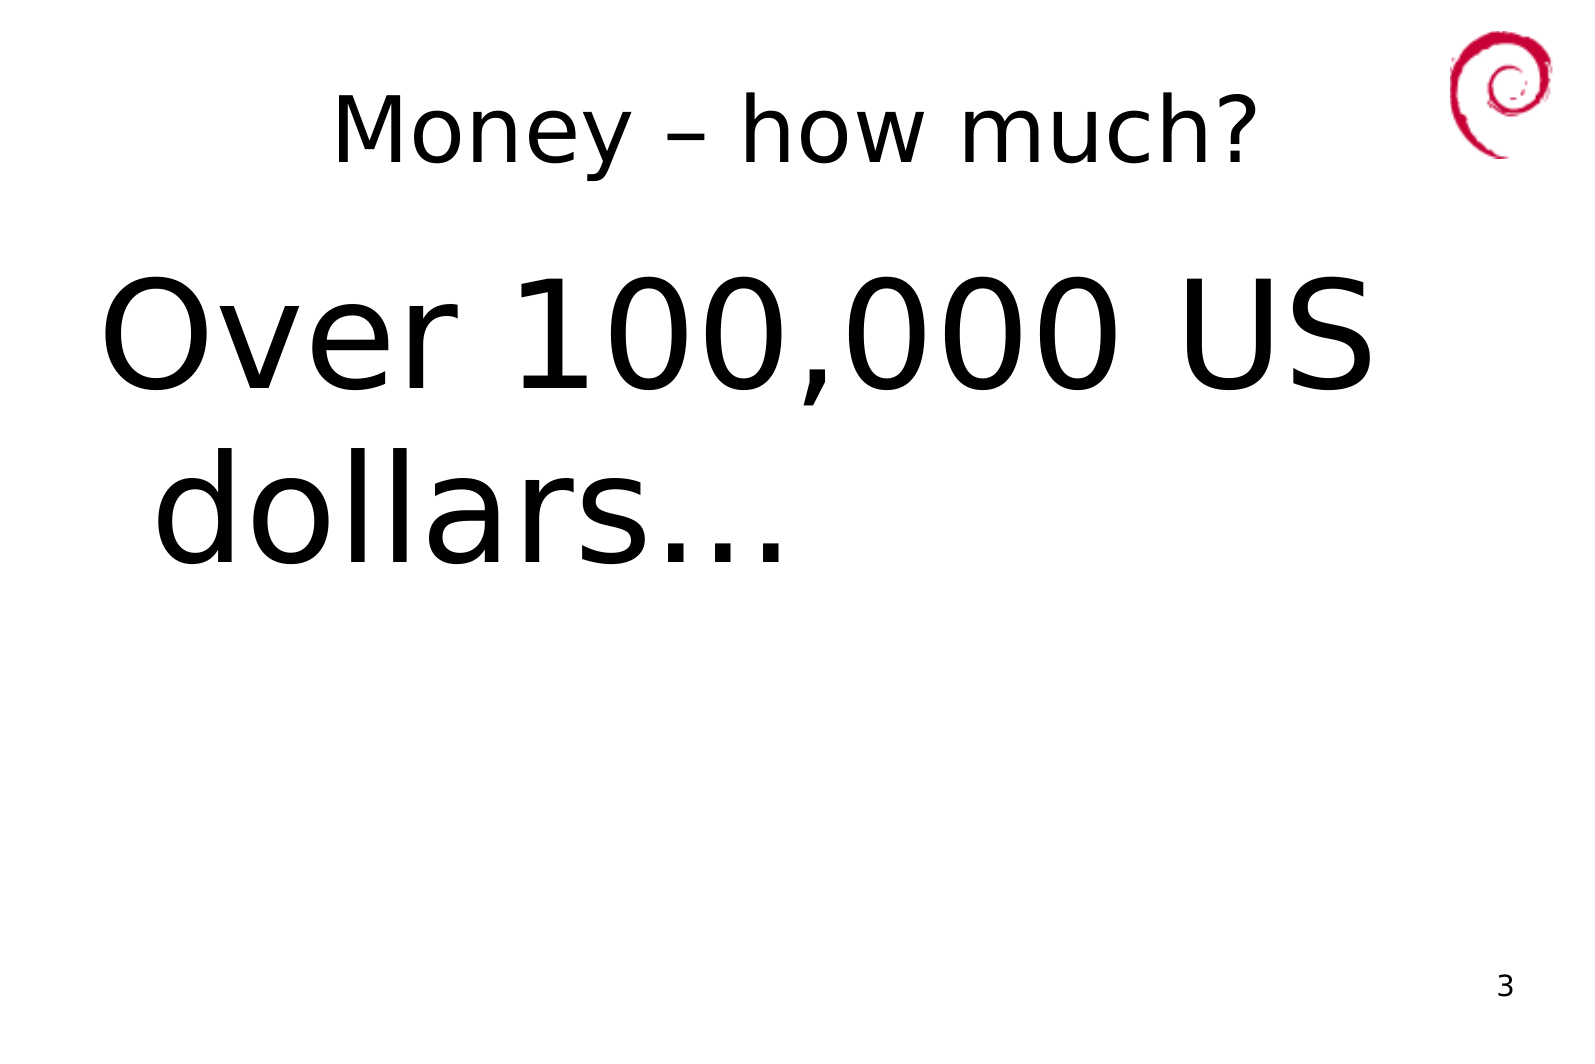

# Money – how much?
Over 100,000 US dollars...
3